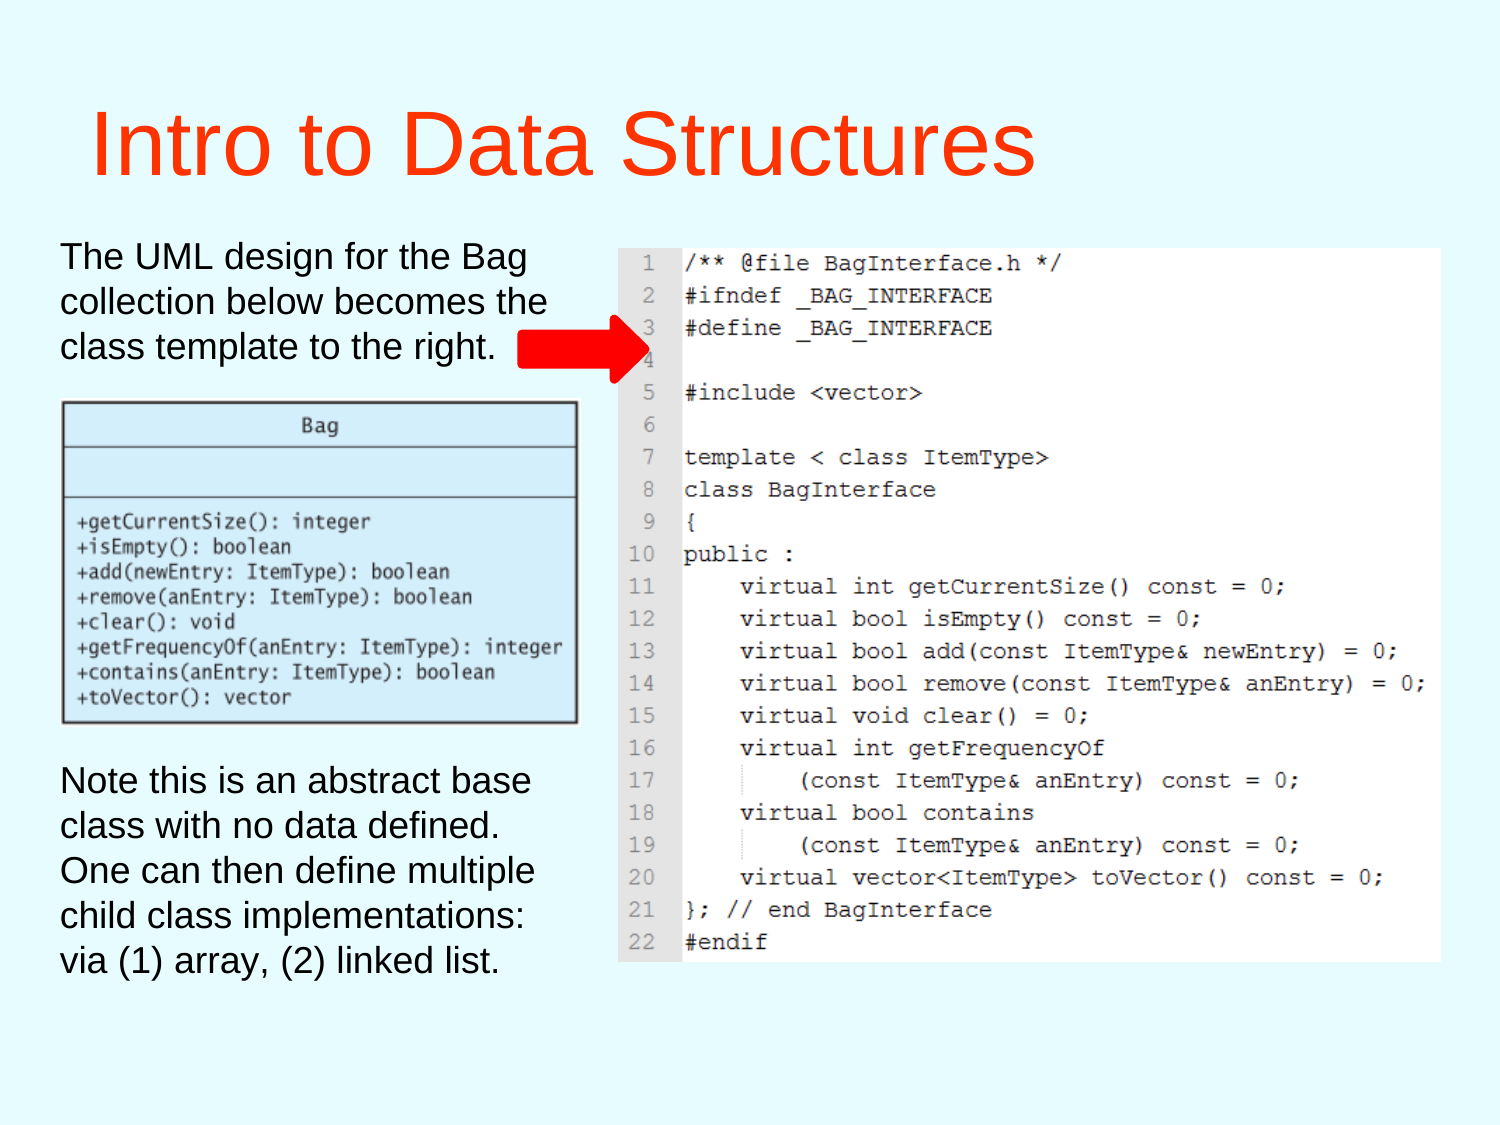

# Intro to Data Structures
The UML design for the Bag collection below becomes the class template to the right.
Note this is an abstract base class with no data defined. One can then define multiple child class implementations: via (1) array, (2) linked list.